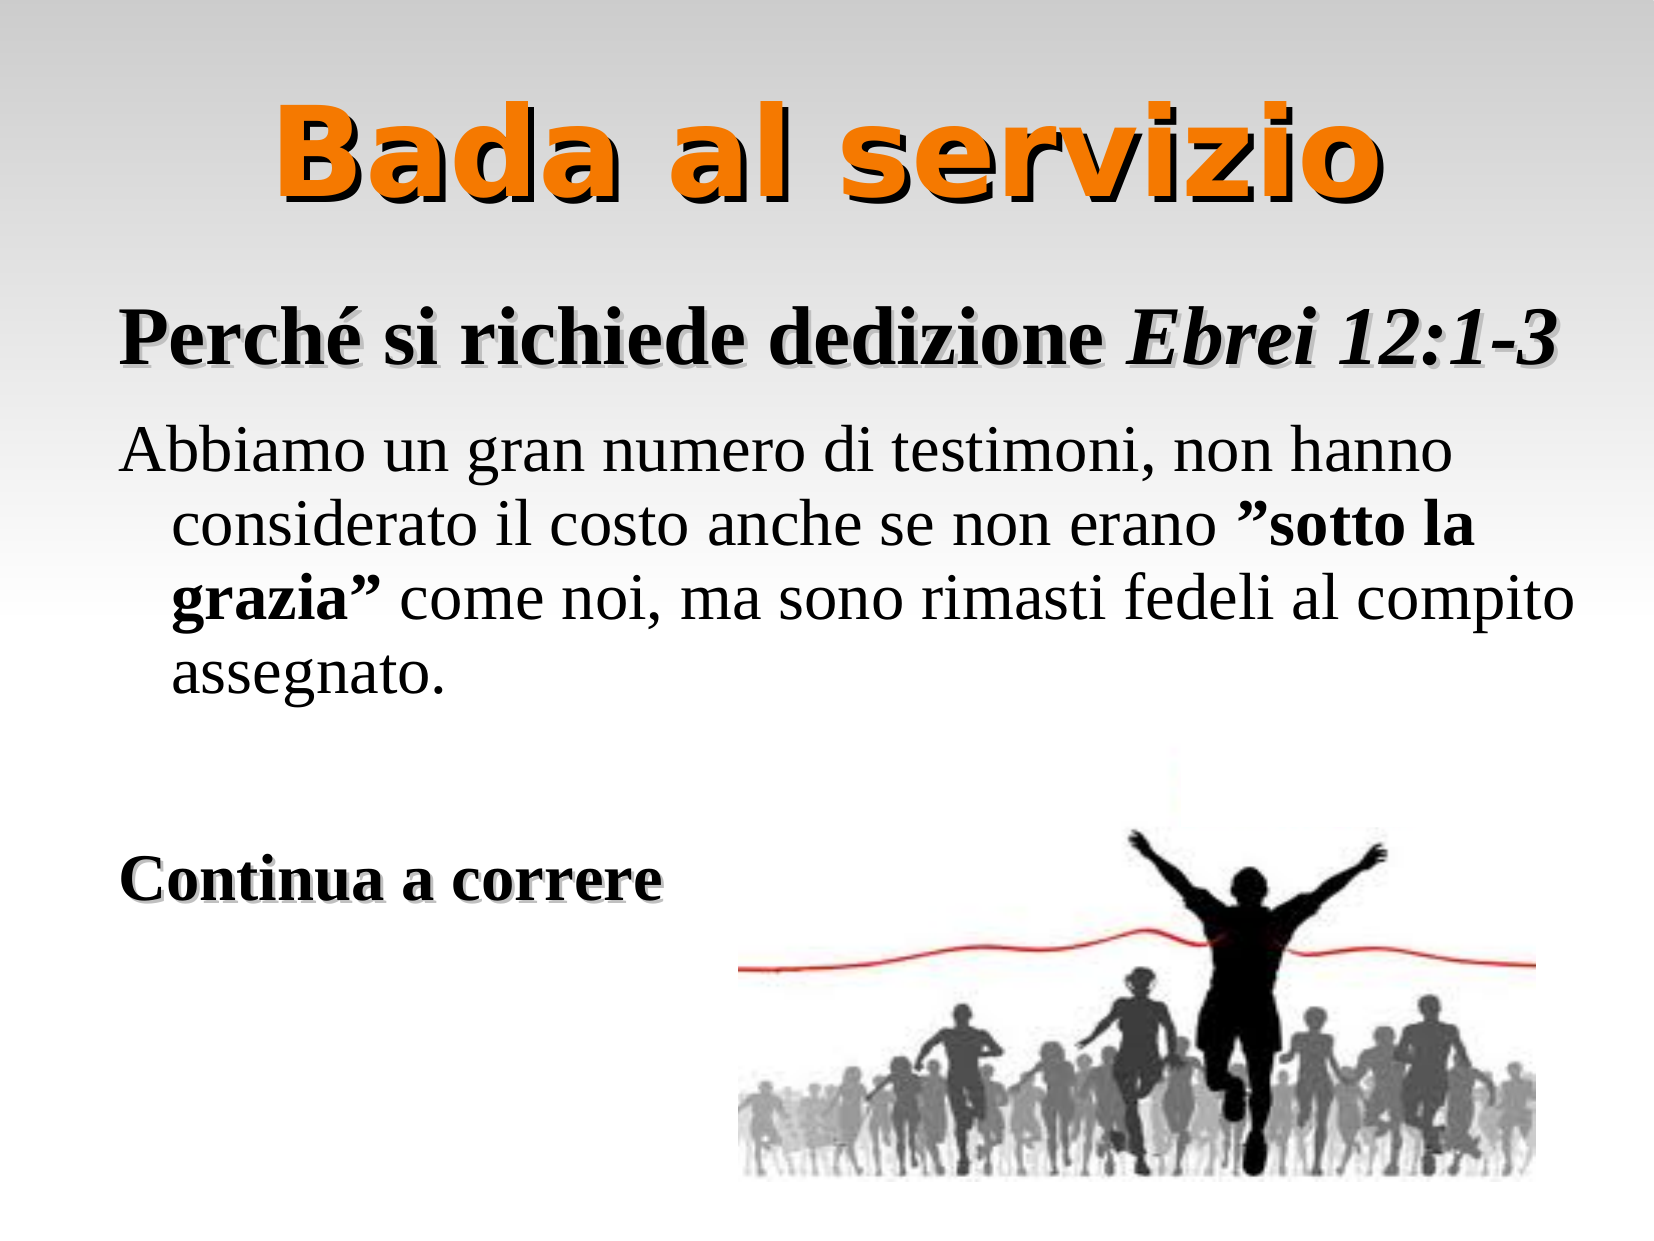

# Bada al servizio
Perché si richiede dedizione Ebrei 12:1-3
Abbiamo un gran numero di testimoni, non hanno considerato il costo anche se non erano ”sotto la grazia” come noi, ma sono rimasti fedeli al compito assegnato.
Continua a correre